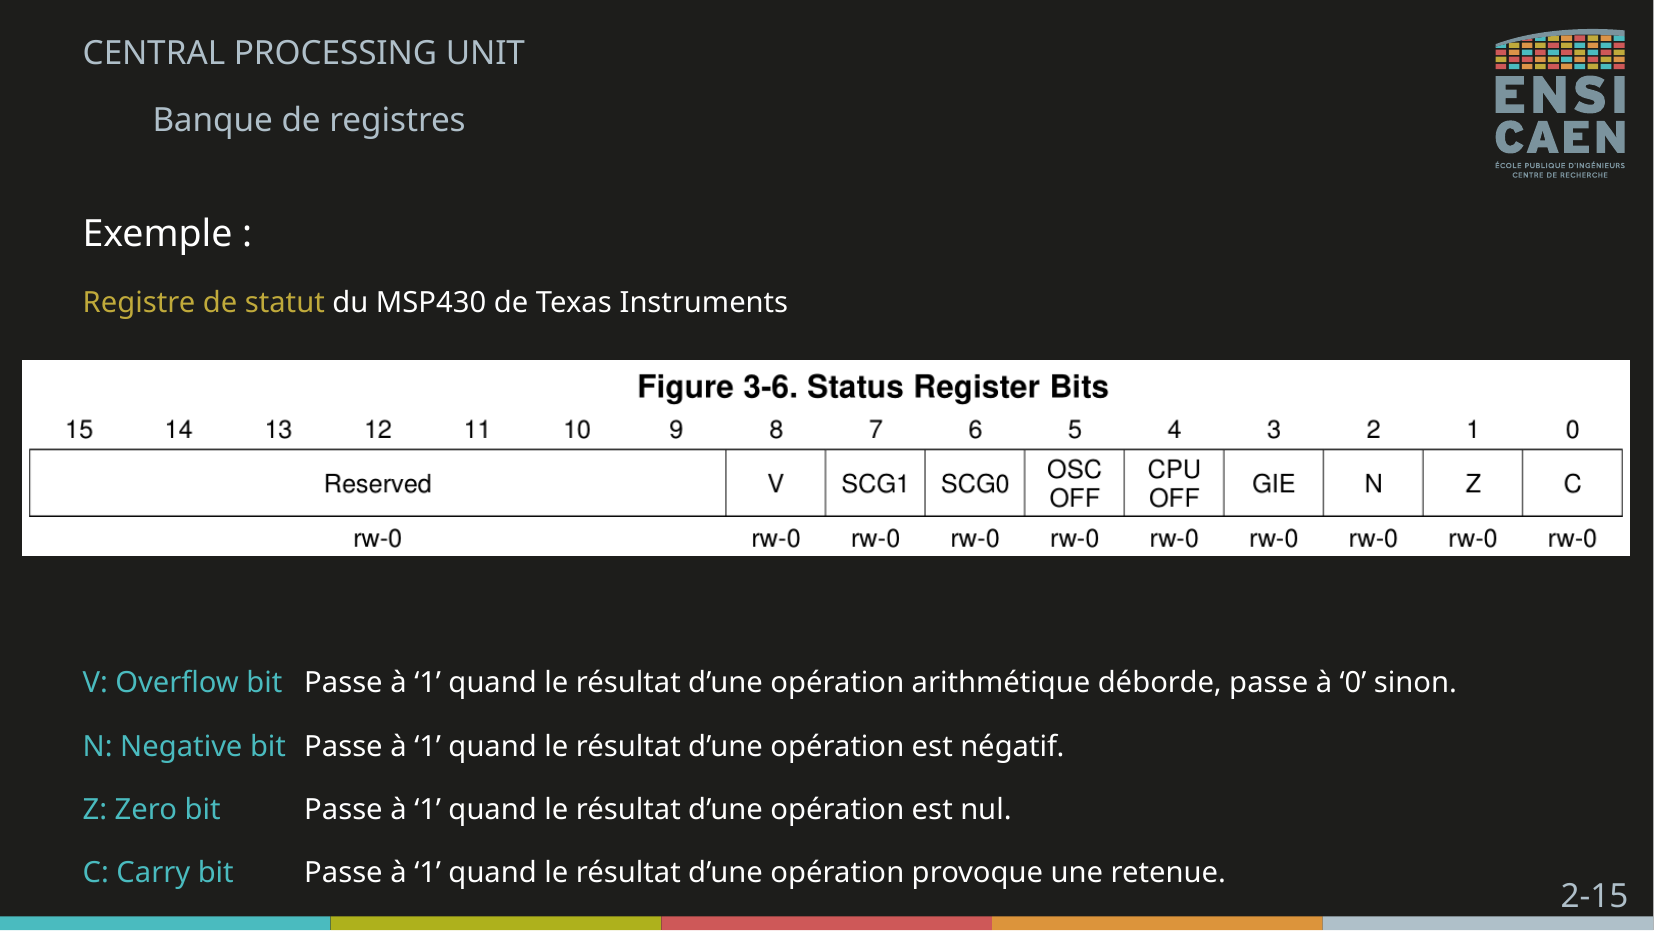

# CENTRAL PROCESSING UNIT Banque de registres
Exemple :
Registre de statut du MSP430 de Texas Instruments
V: Overflow bit 	Passe à ‘1’ quand le résultat d’une opération arithmétique déborde, passe à ‘0’ sinon.
N: Negative bit 	Passe à ‘1’ quand le résultat d’une opération est négatif.
Z: Zero bit 		Passe à ‘1’ quand le résultat d’une opération est nul.
C: Carry bit 	Passe à ‘1’ quand le résultat d’une opération provoque une retenue.